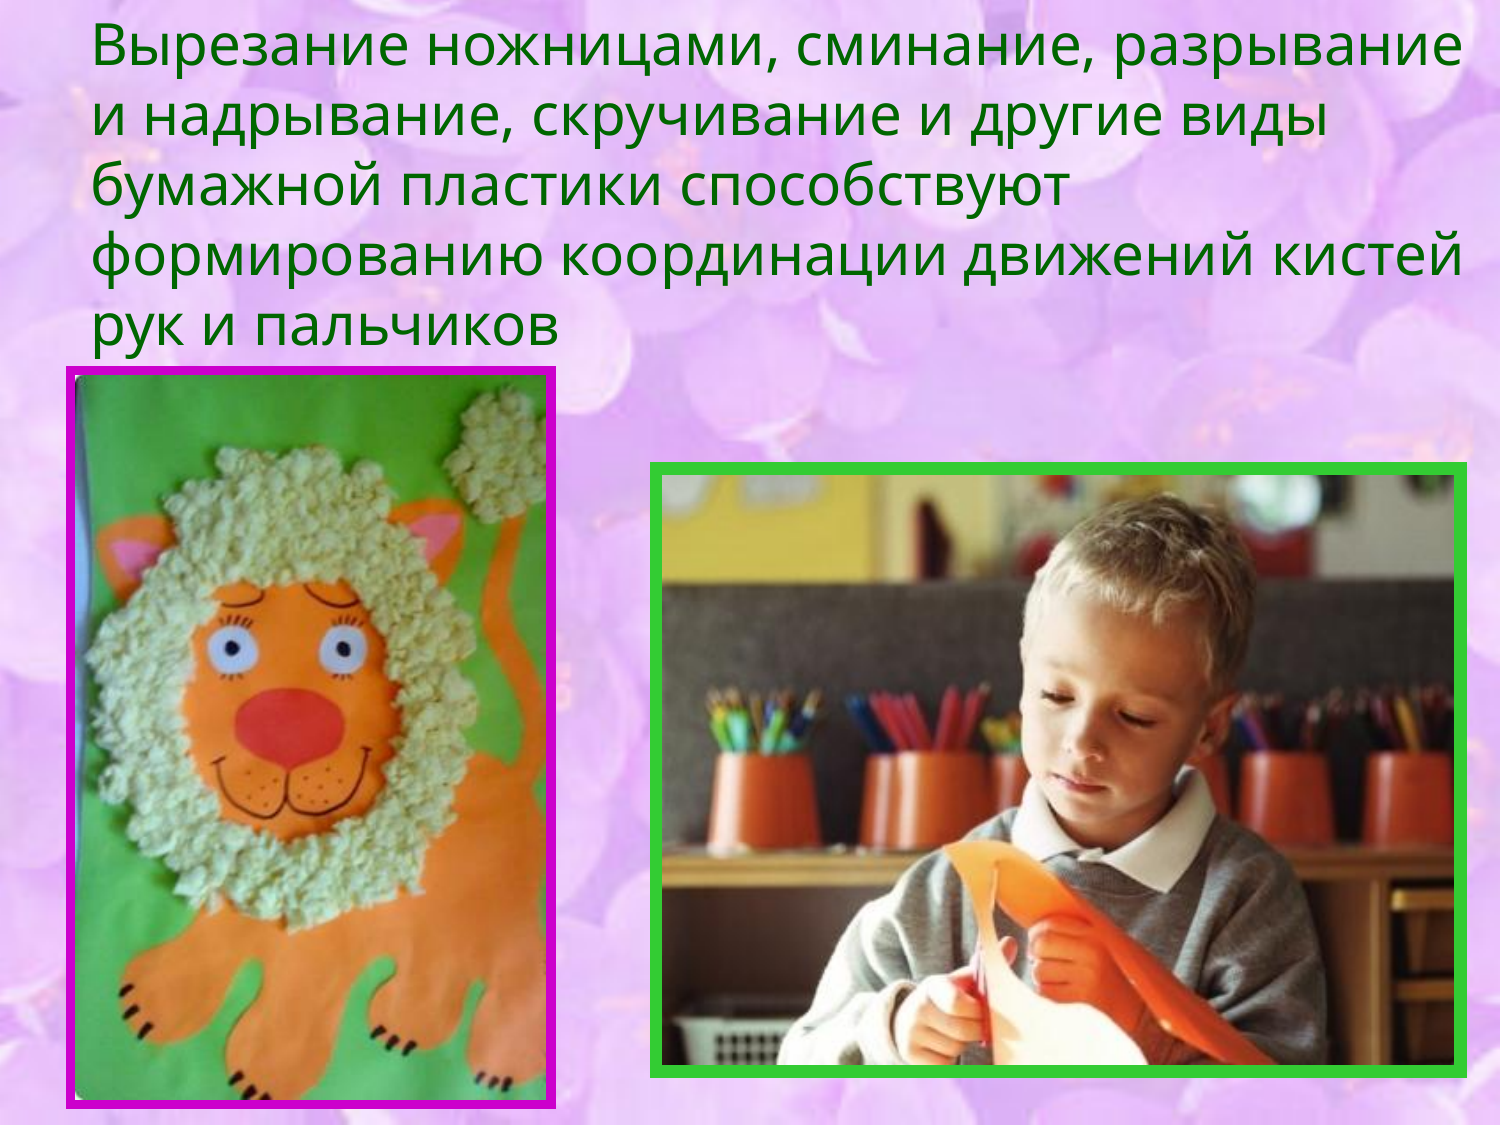

Вырезание ножницами, сминание, разрывание и надрывание, скручивание и другие виды бумажной пластики способствуют формированию координации движений кистей рук и пальчиков